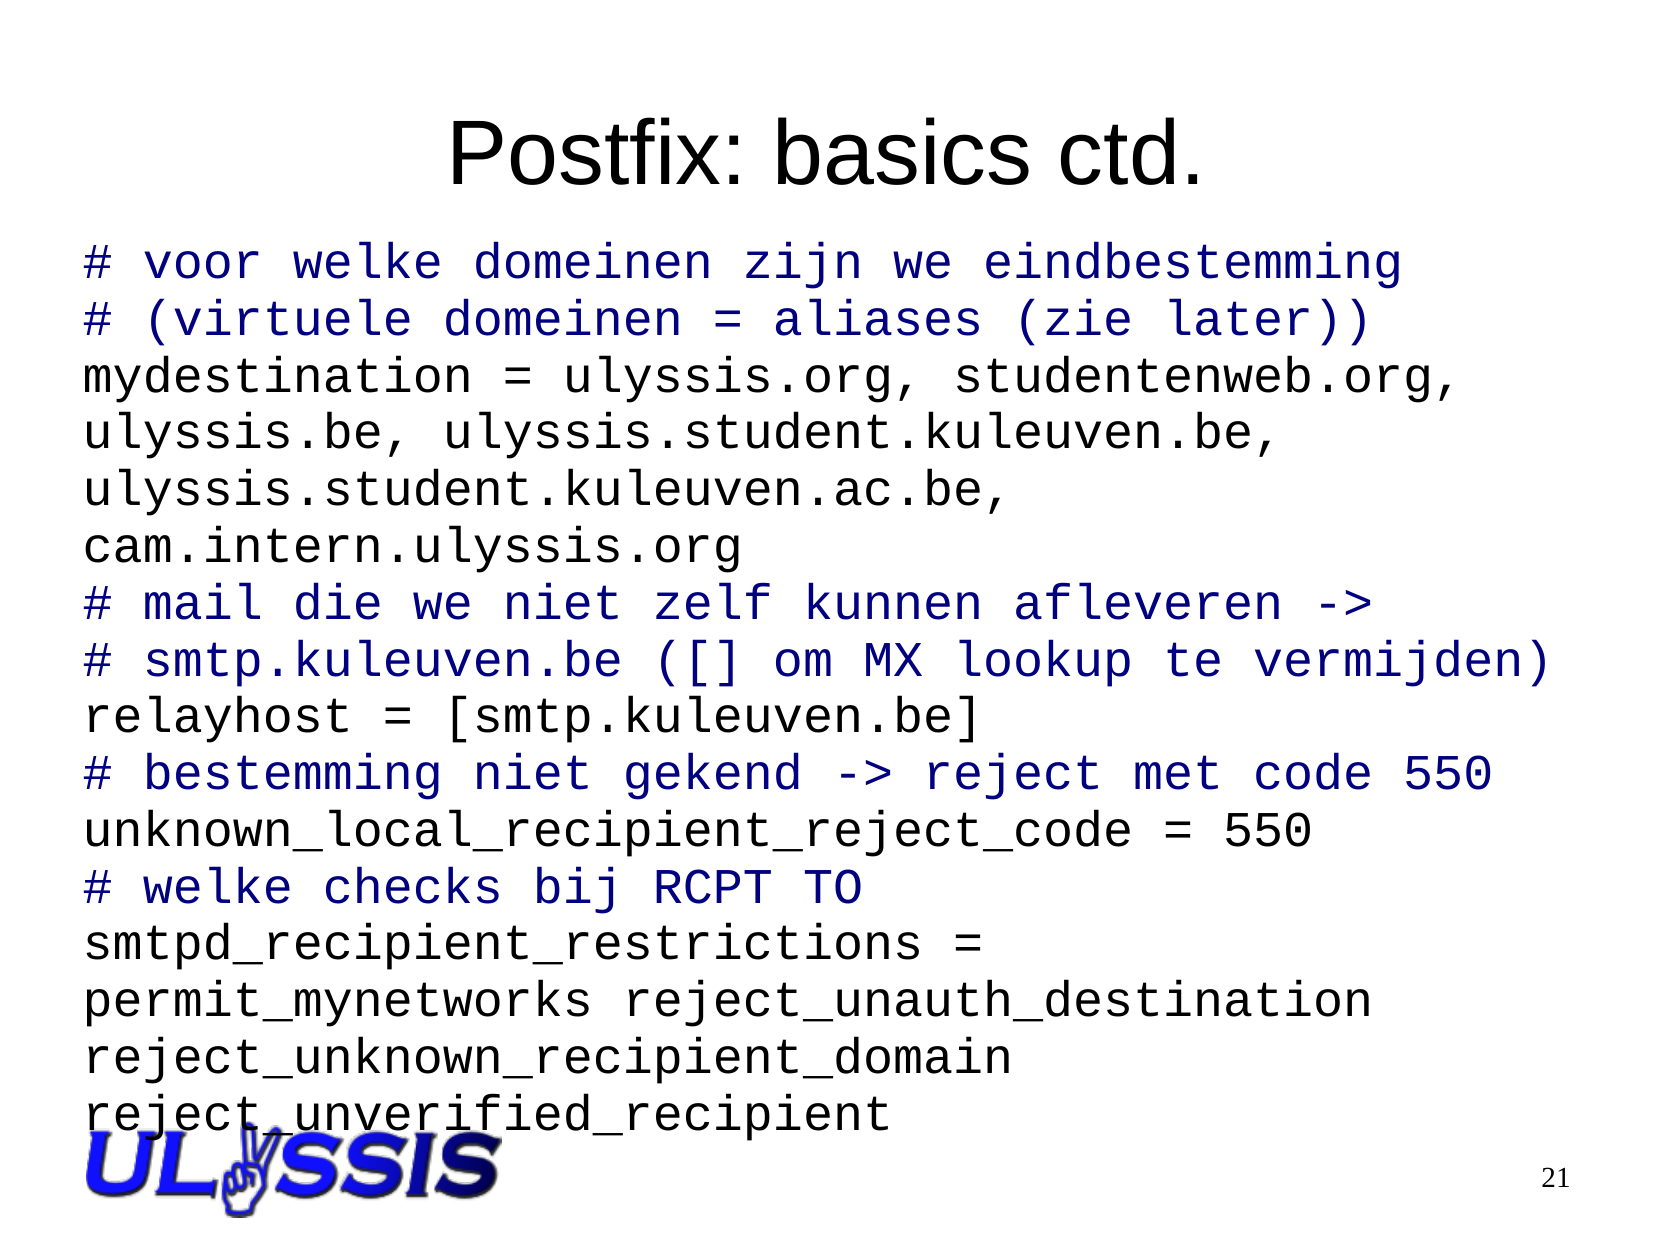

# Postfix: basics ctd.
# voor welke domeinen zijn we eindbestemming
# (virtuele domeinen = aliases (zie later))
mydestination = ulyssis.org, studentenweb.org, ulyssis.be, ulyssis.student.kuleuven.be, ulyssis.student.kuleuven.ac.be, cam.intern.ulyssis.org
# mail die we niet zelf kunnen afleveren ->
# smtp.kuleuven.be ([] om MX lookup te vermijden)
relayhost = [smtp.kuleuven.be]
# bestemming niet gekend -> reject met code 550
unknown_local_recipient_reject_code = 550
# welke checks bij RCPT TO
smtpd_recipient_restrictions = permit_mynetworks reject_unauth_destination reject_unknown_recipient_domain reject_unverified_recipient
21